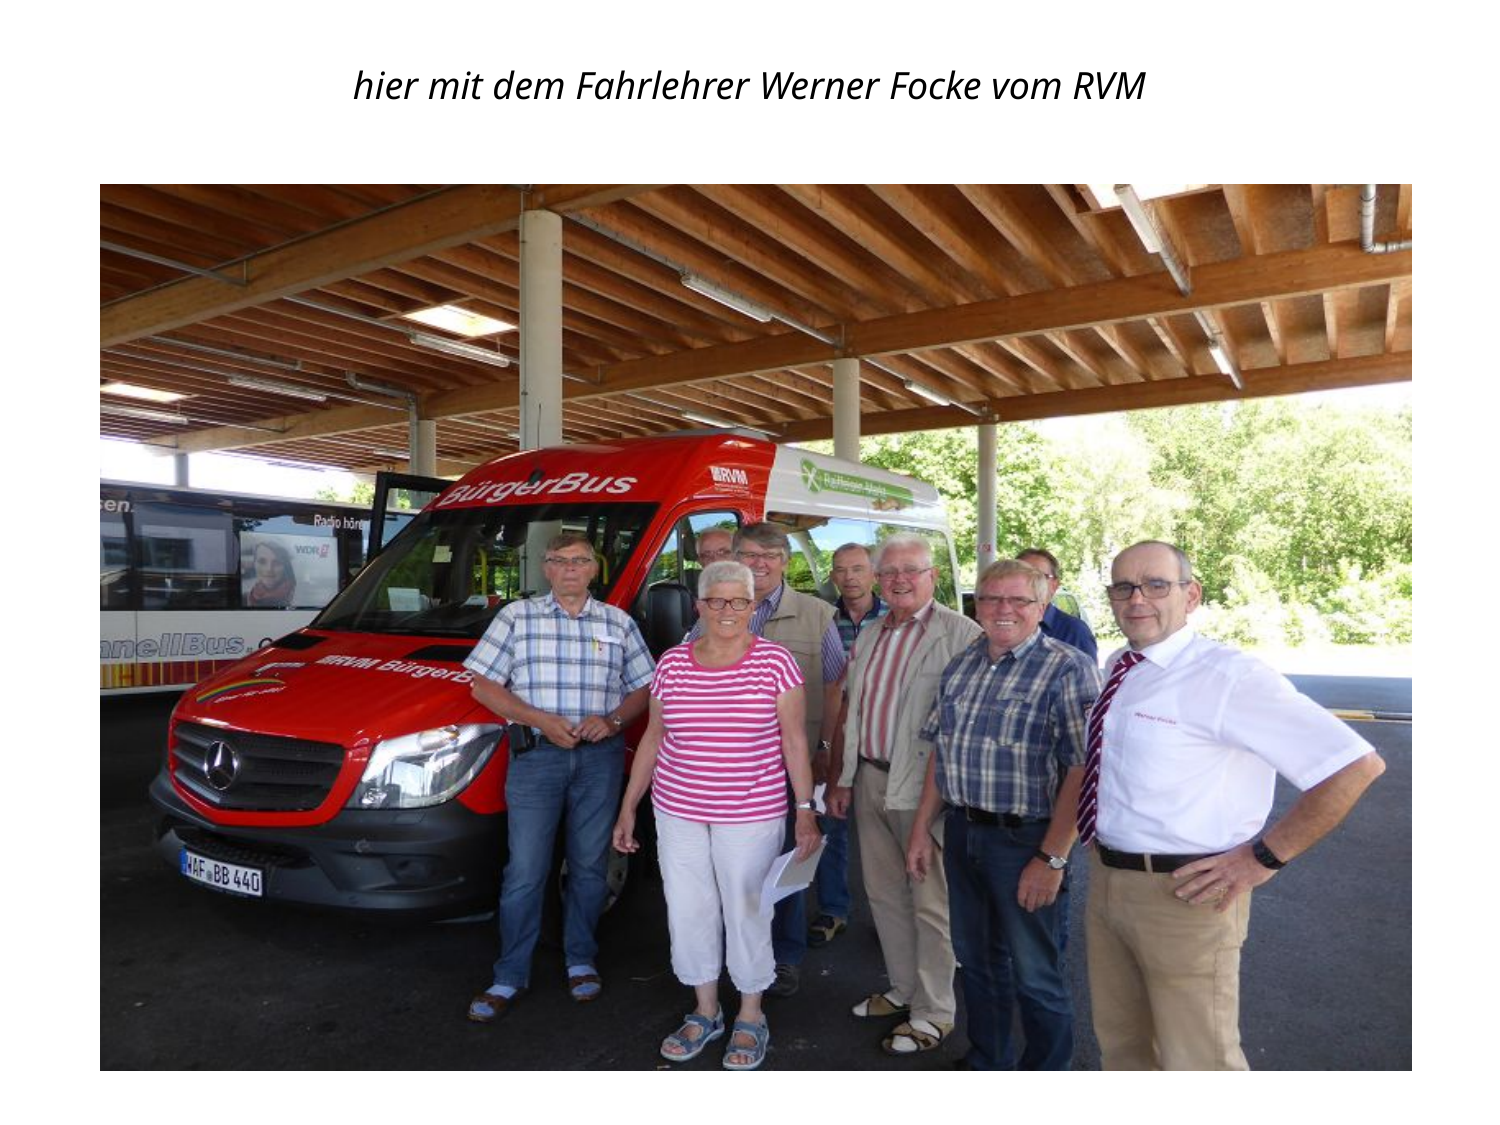

hier mit dem Fahrlehrer Werner Focke vom RVM